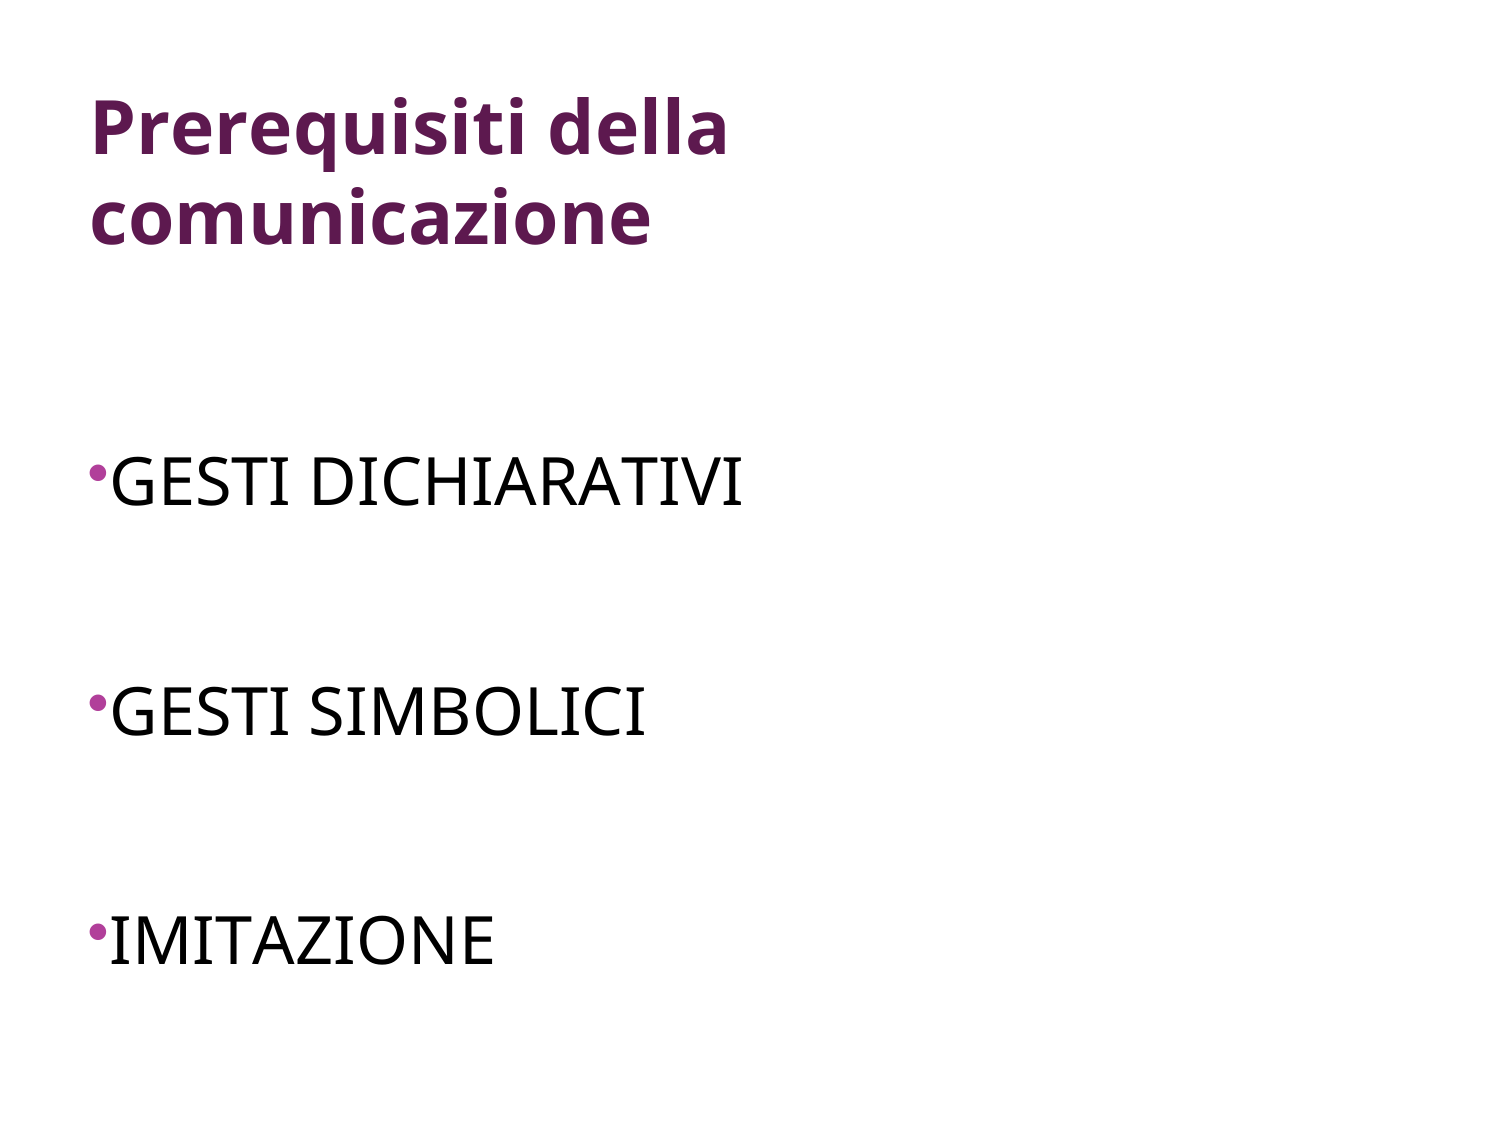

# Prerequisiti della comunicazione
GESTI DICHIARATIVI
GESTI SIMBOLICI
IMITAZIONE